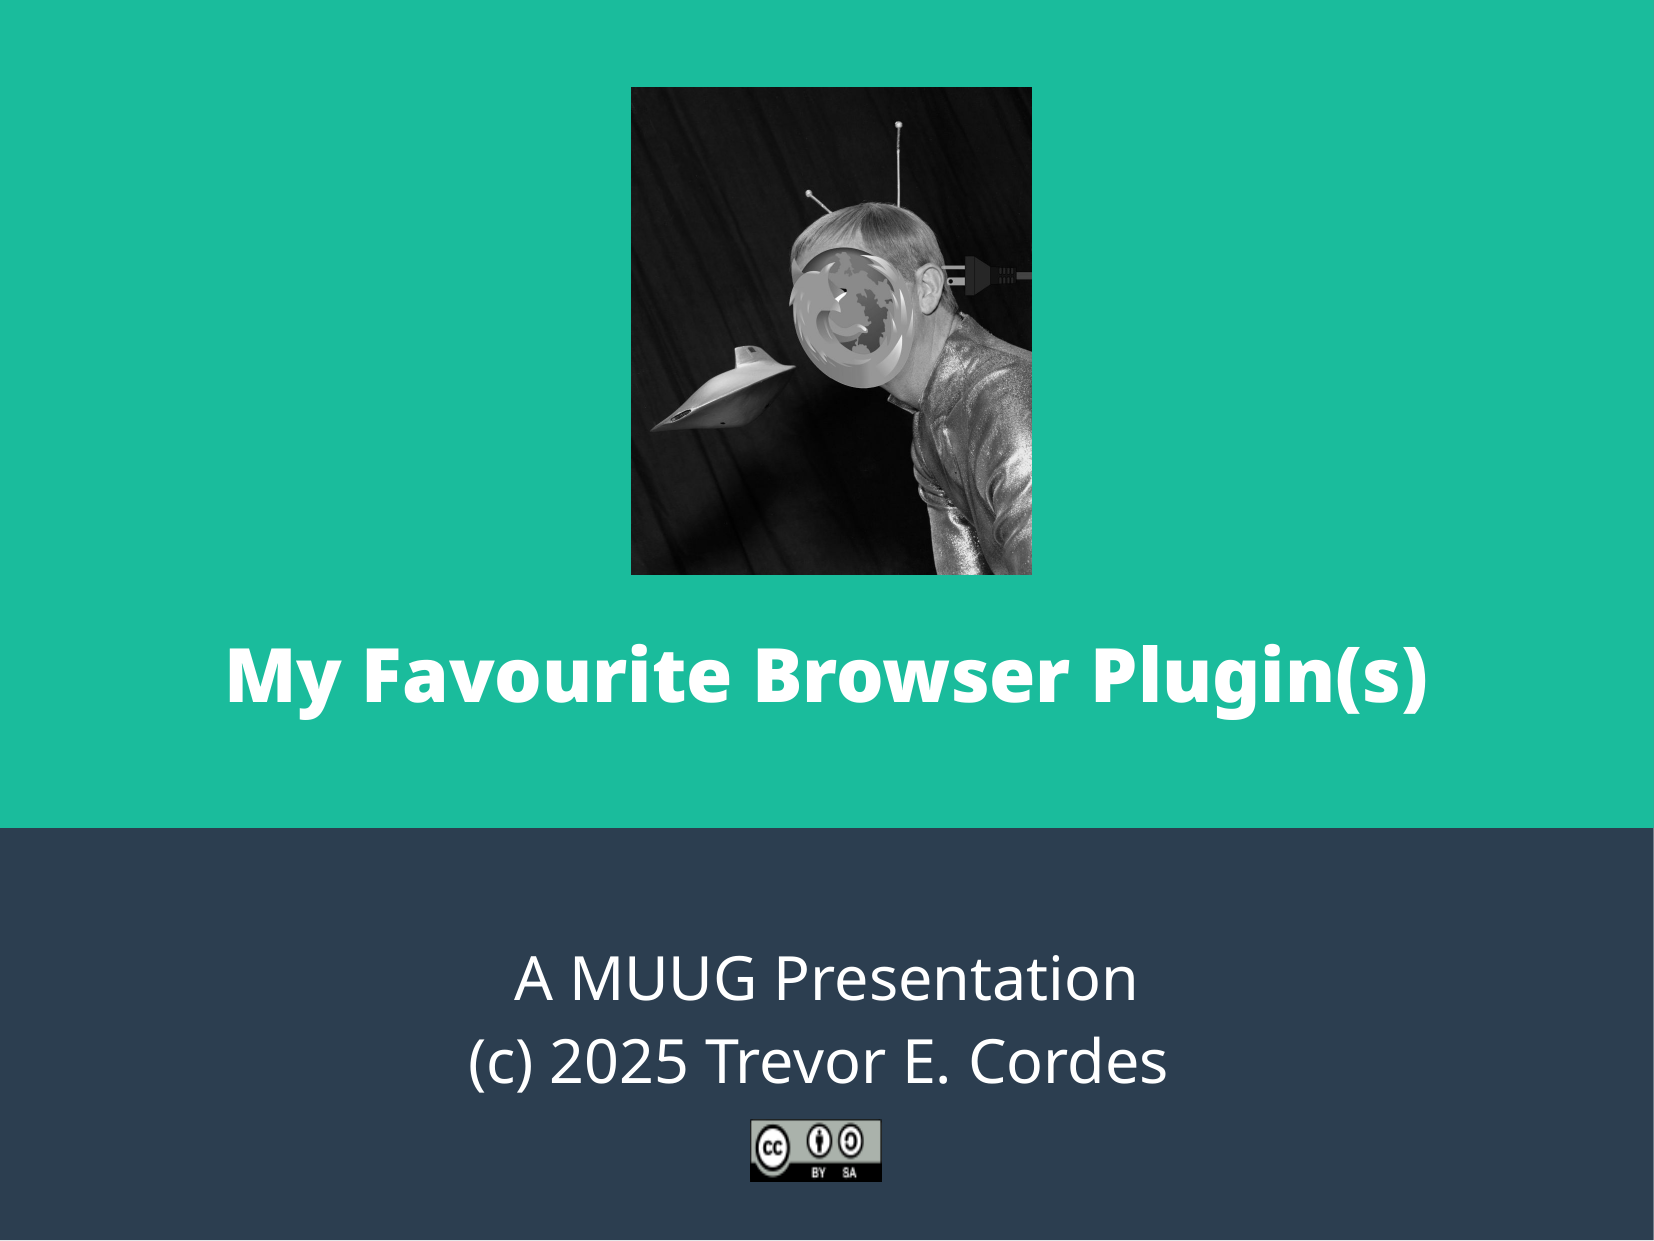

# My Favourite Browser Plugin(s)
A MUUG Presentation
(c) 2025 Trevor E. Cordes